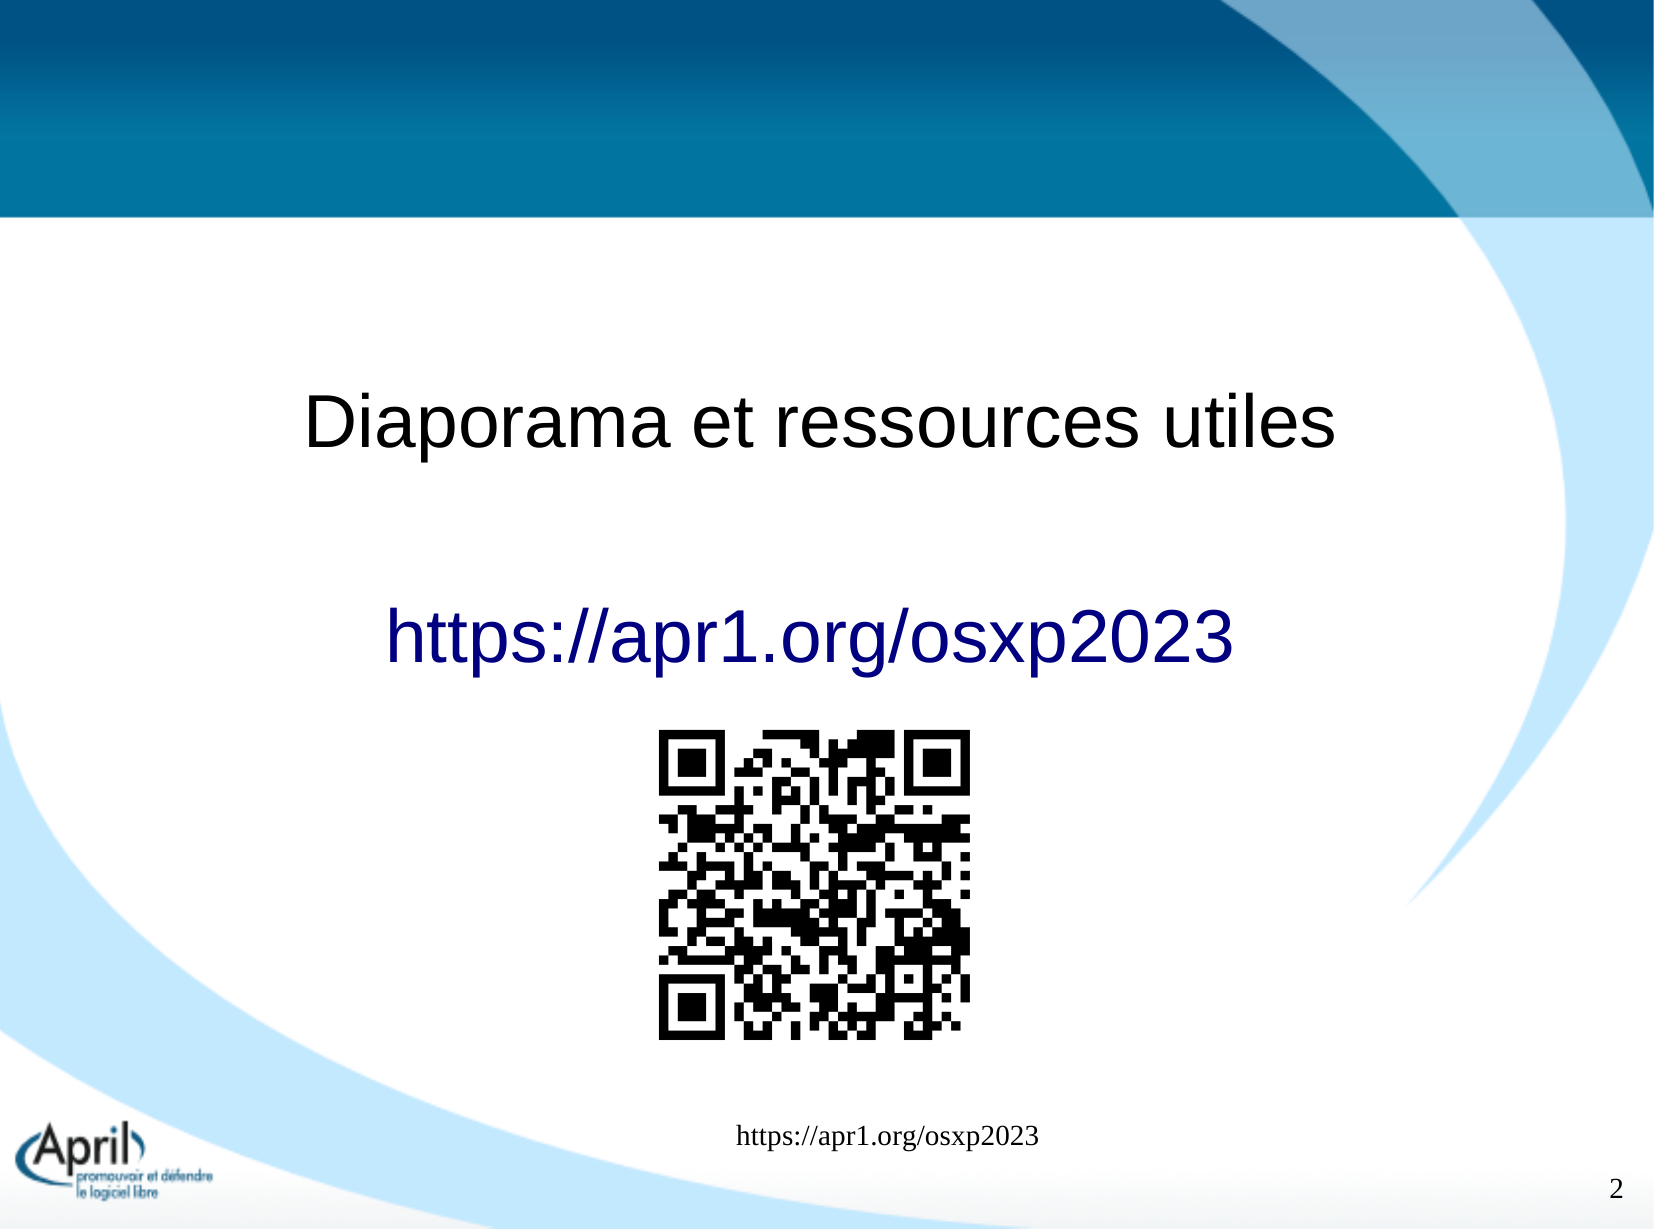

# Diaporama et ressources utiles
https://apr1.org/osxp2023
https://apr1.org/osxp2023
2